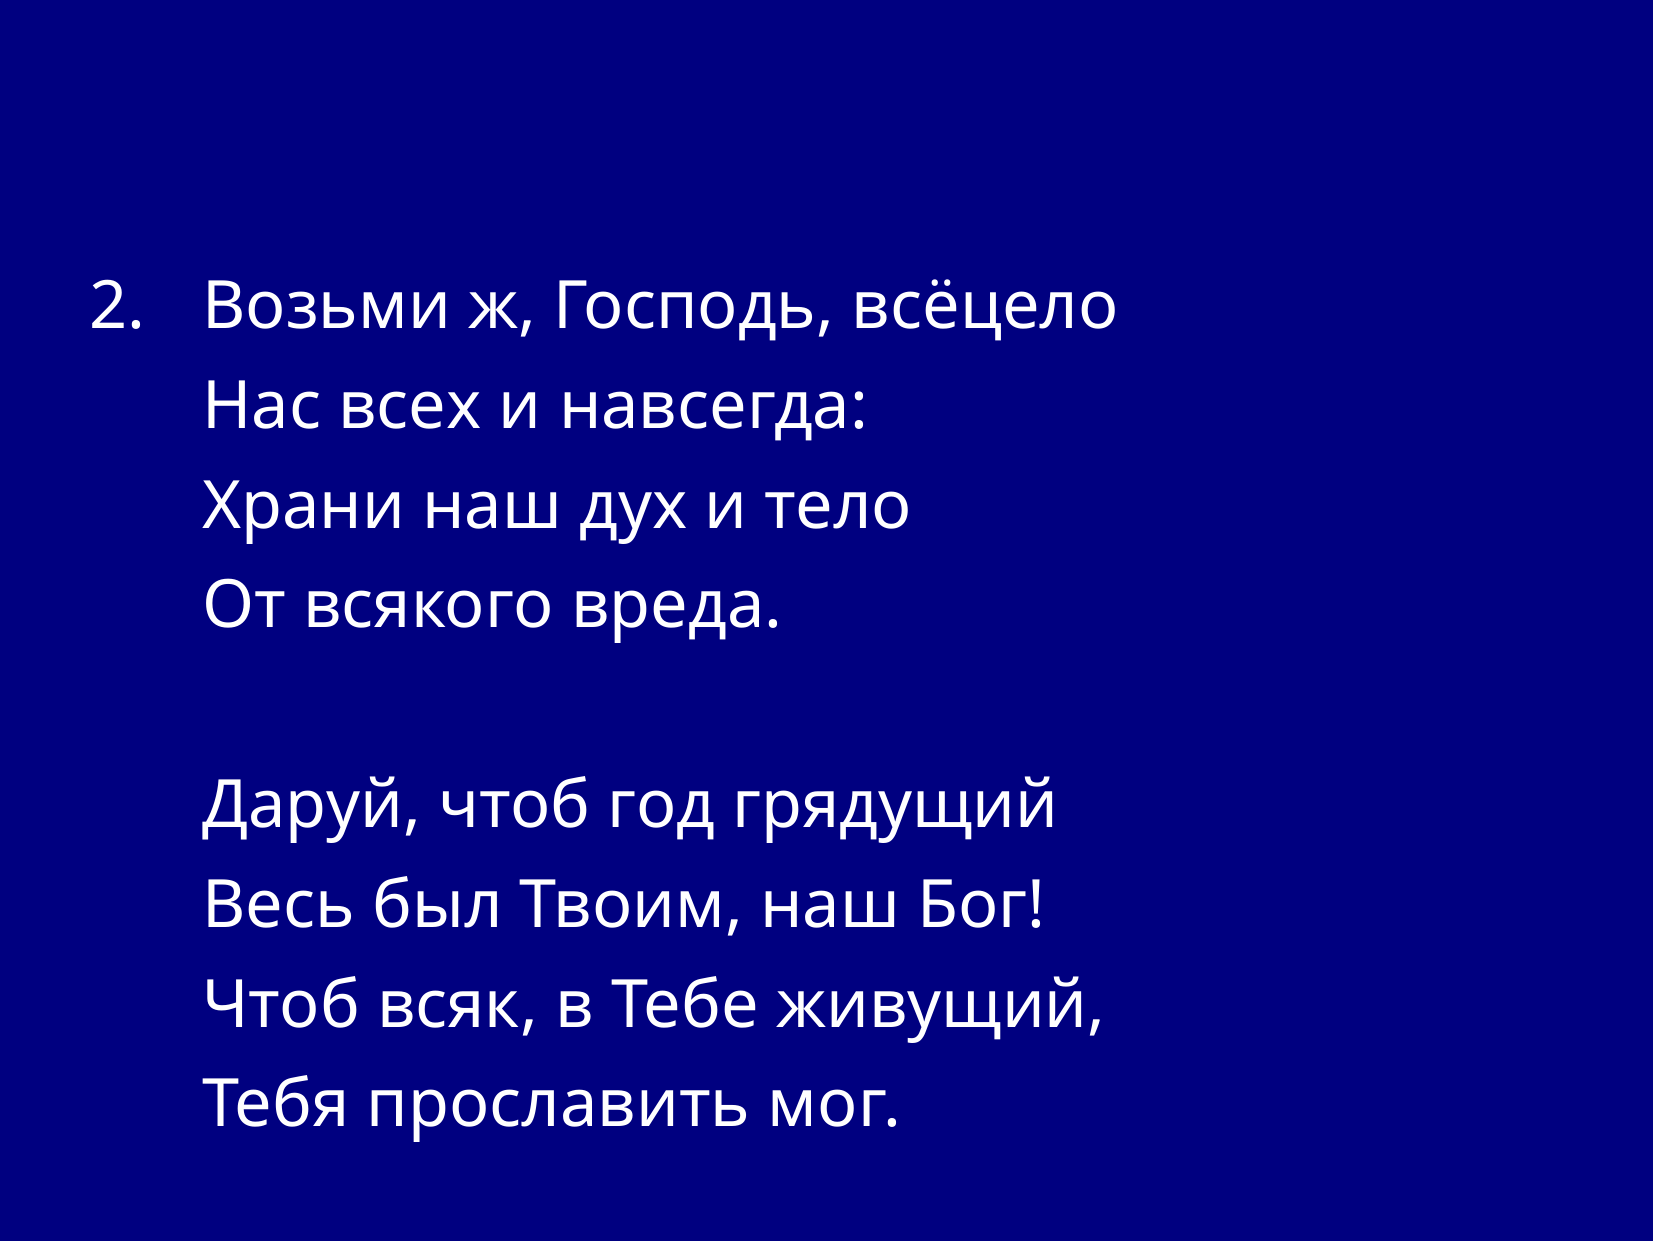

2.	Возьми ж, Господь, всёцело
	Нас всех и навсегда:
	Храни наш дух и тело
	От всякого вреда.
	Даруй, чтоб год грядущий
	Весь был Твоим, наш Бог!
	Чтоб всяк, в Тебе живущий,
	Тебя прославить мог.